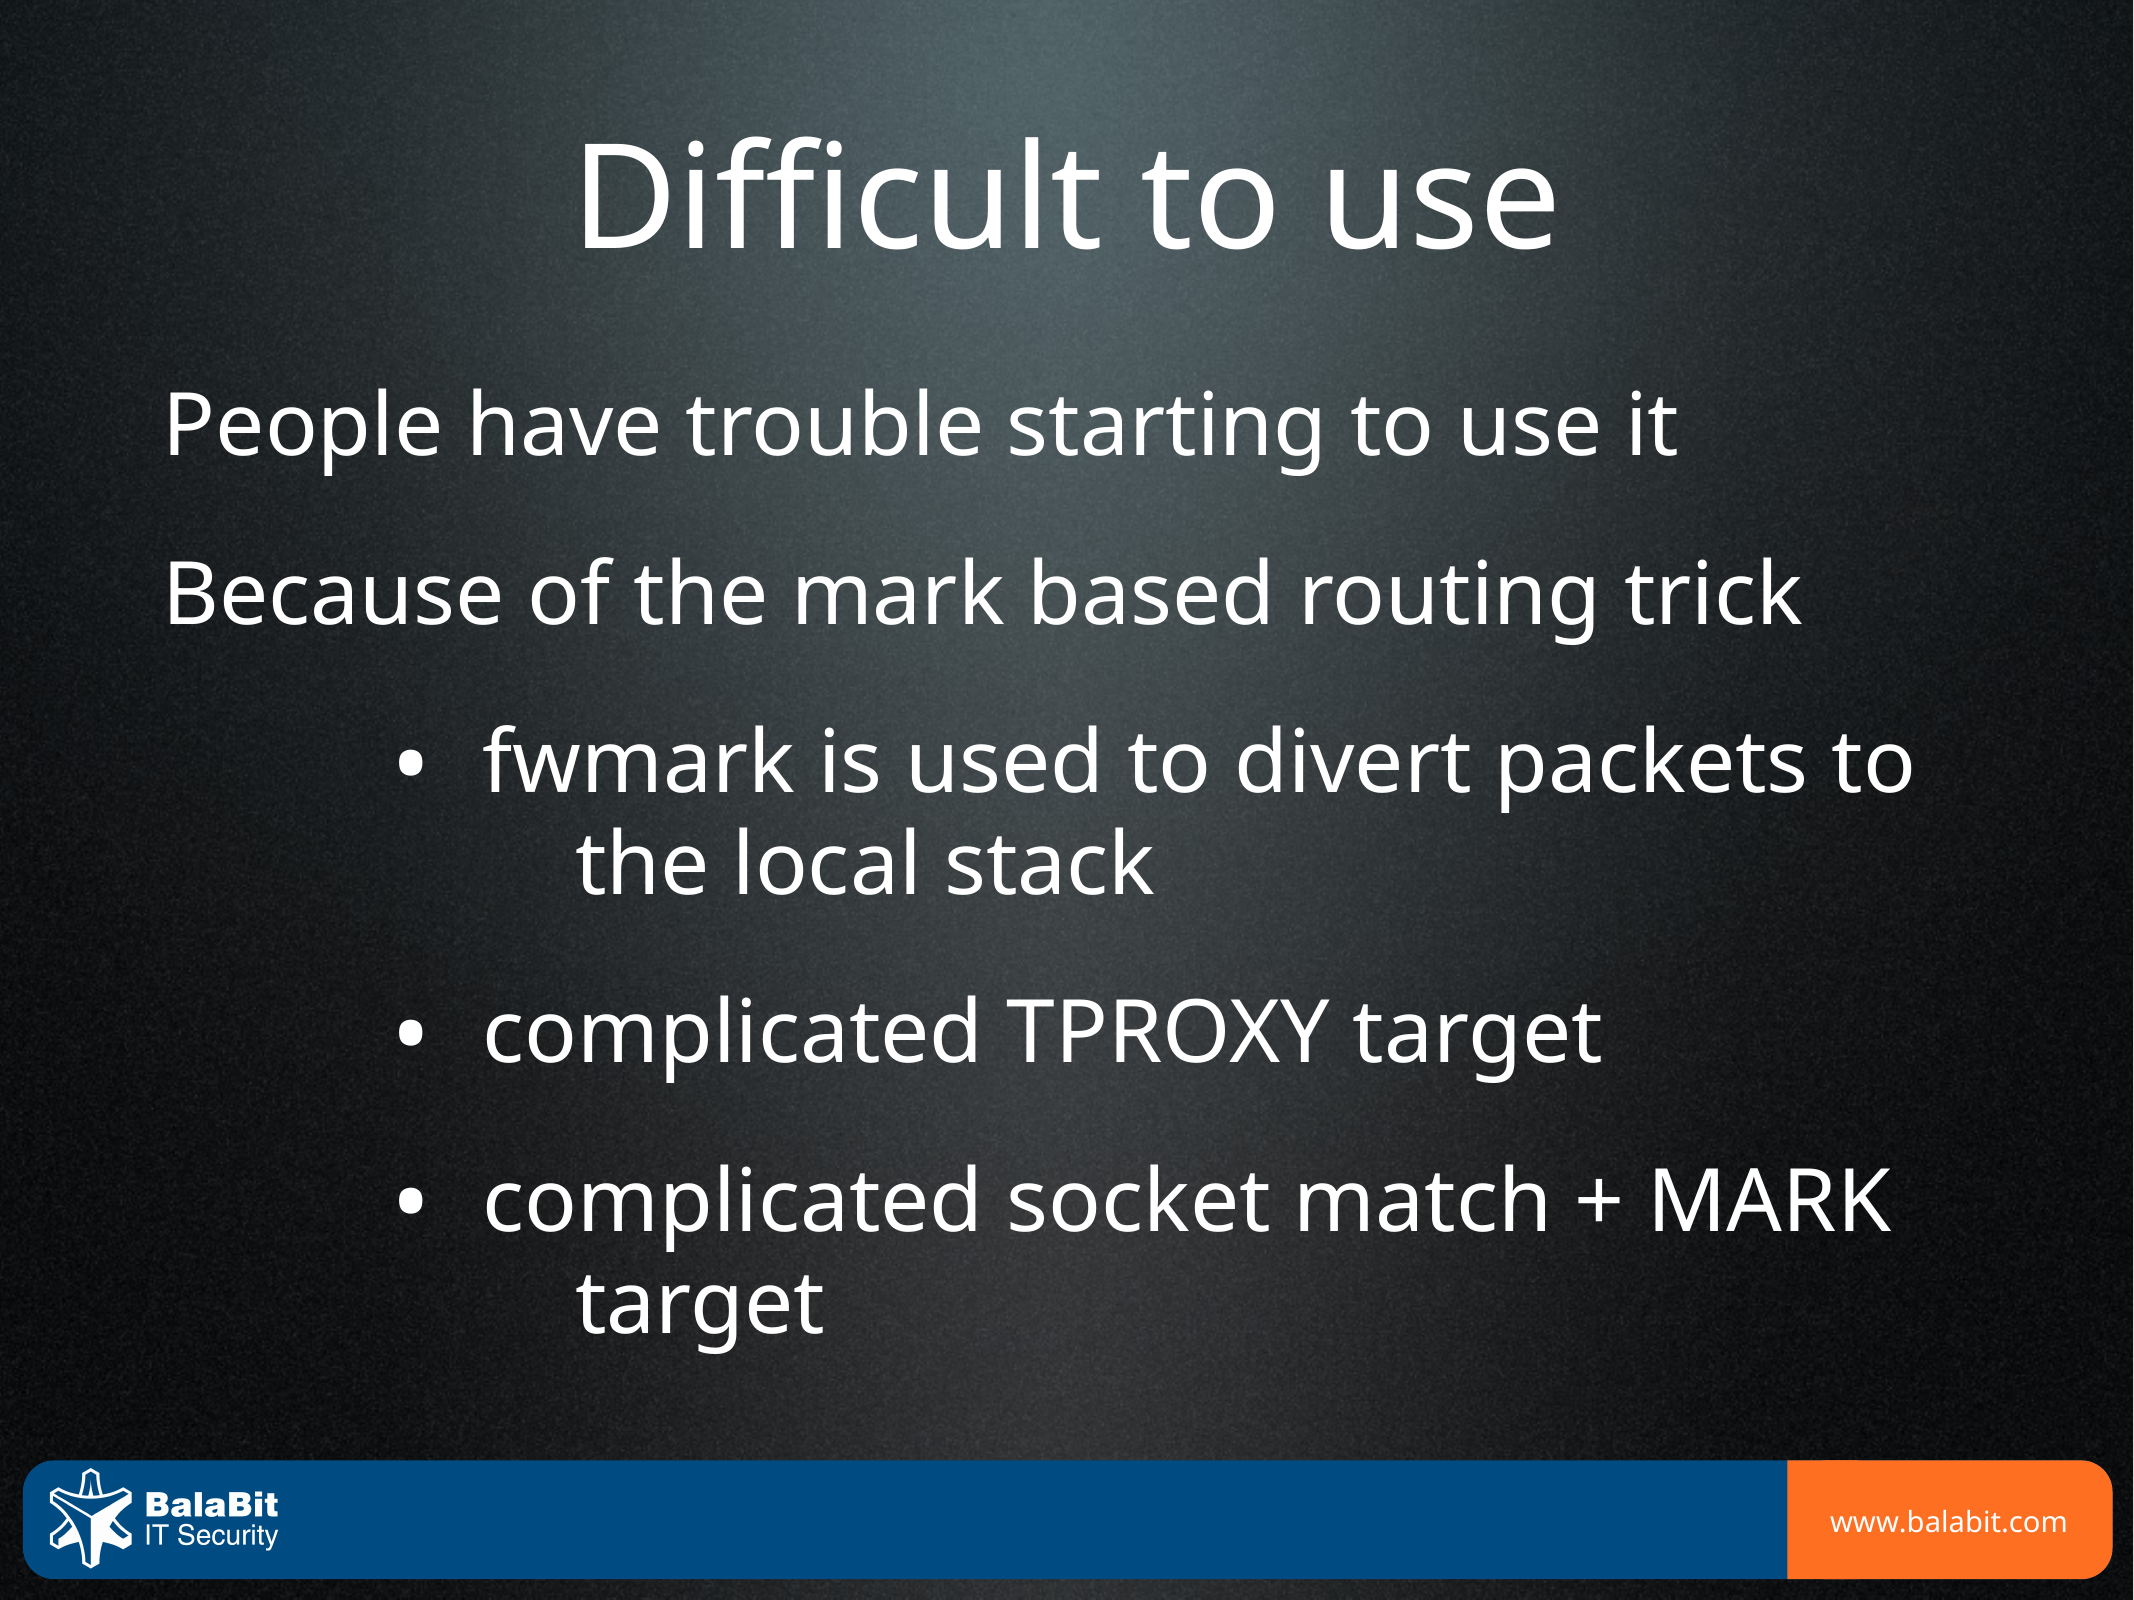

# Difficult to use
People have trouble starting to use it
Because of the mark based routing trick
fwmark is used to divert packets to the local stack
complicated TPROXY target
complicated socket match + MARK target